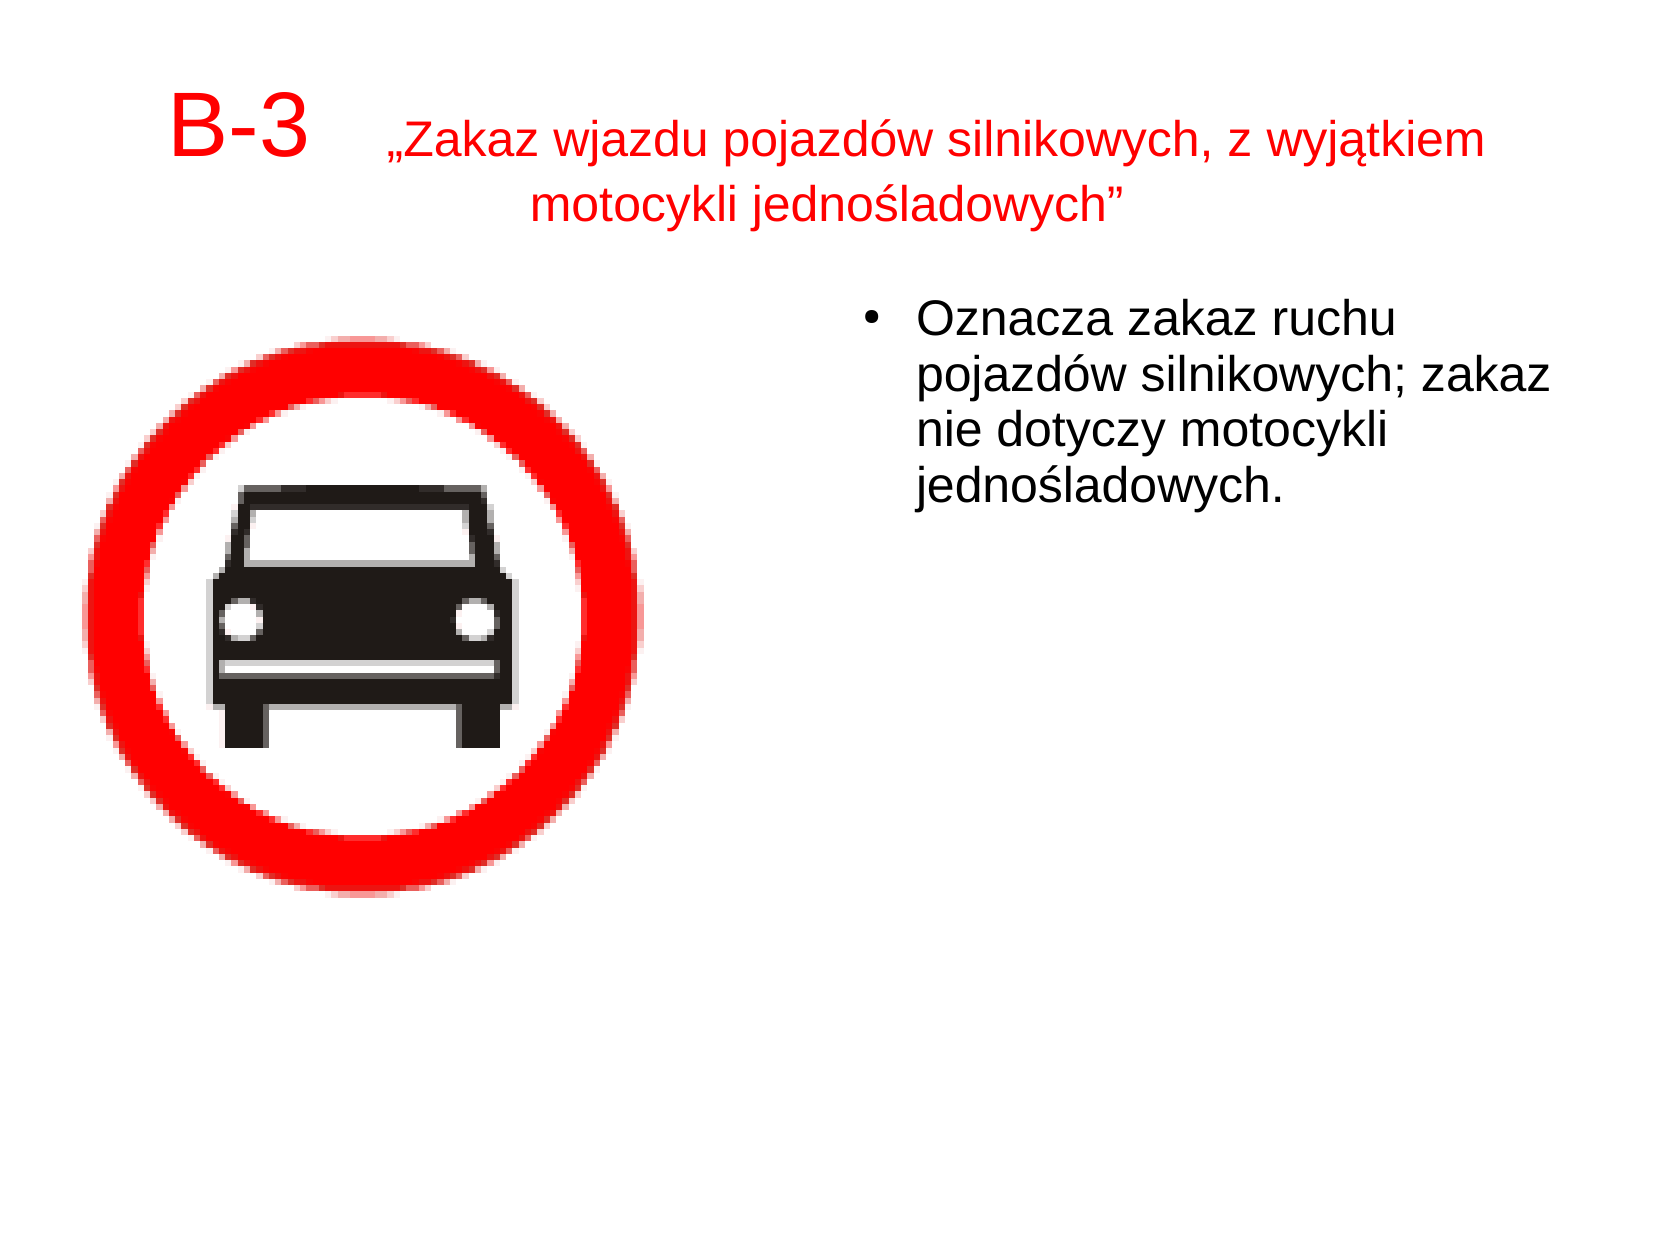

# B-3 „Zakaz wjazdu pojazdów silnikowych, z wyjątkiem motocykli jednośladowych”
Oznacza zakaz ruchu pojazdów silnikowych; zakaz nie dotyczy motocykli jednośladowych.